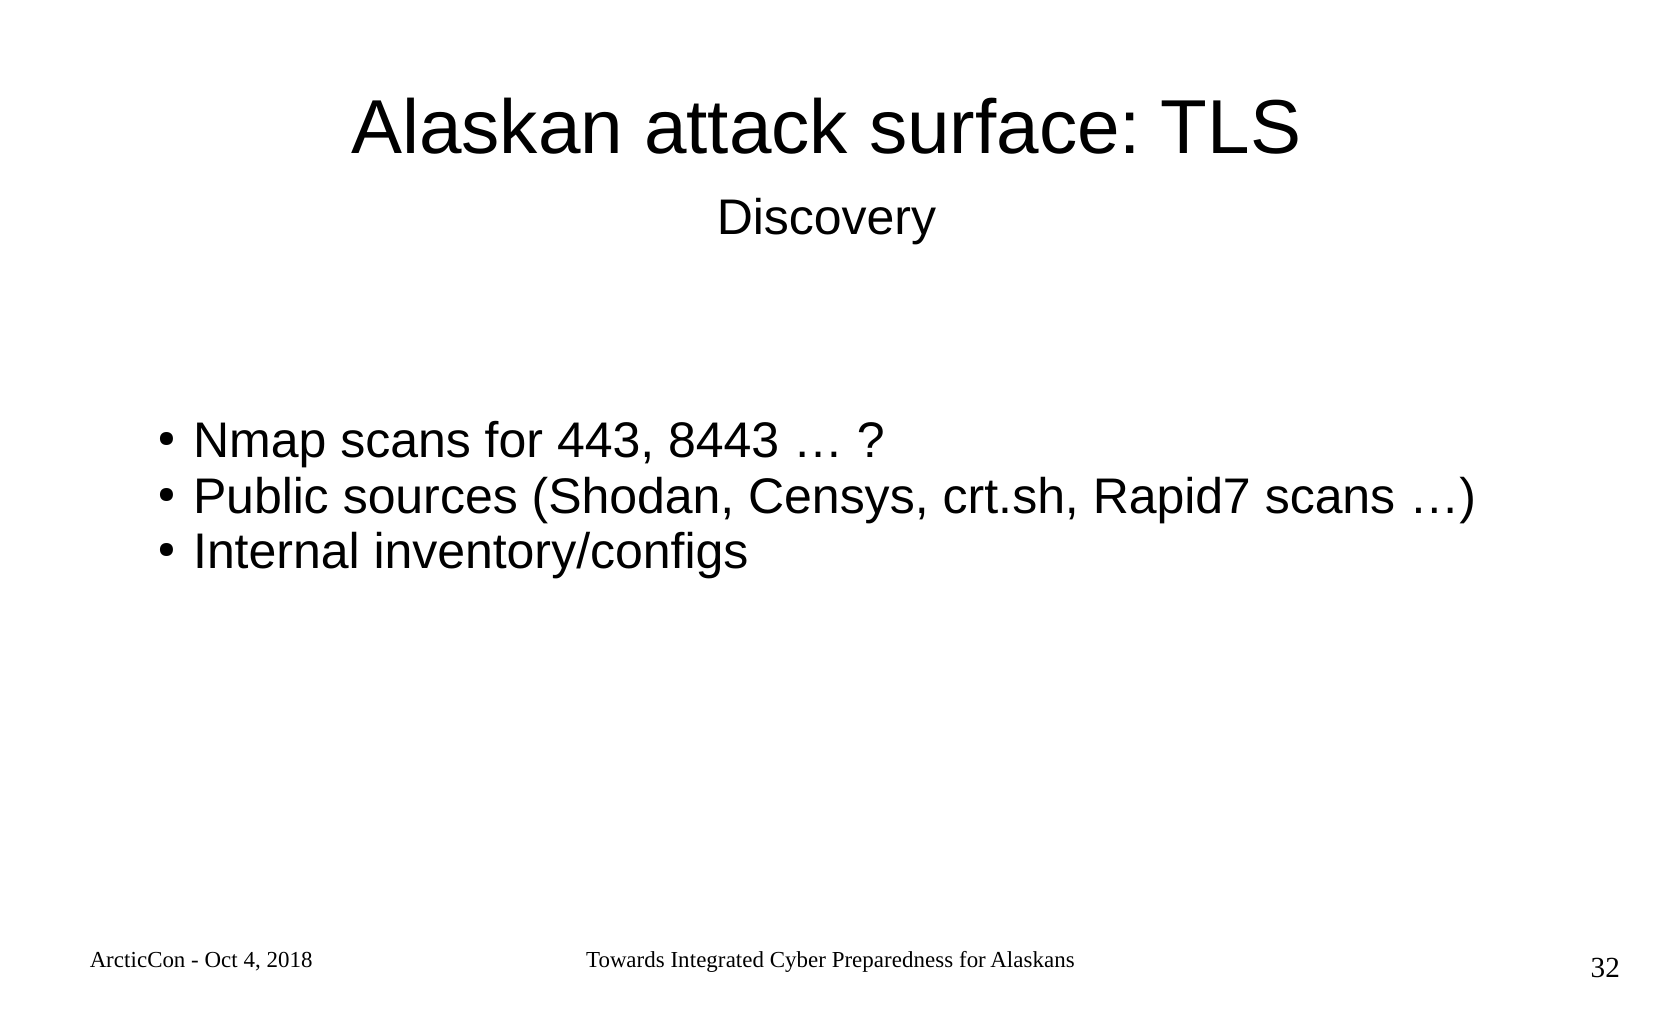

# Alaskan attack surface: TLS
Discovery
Nmap scans for 443, 8443 … ?
Public sources (Shodan, Censys, crt.sh, Rapid7 scans …)
Internal inventory/configs